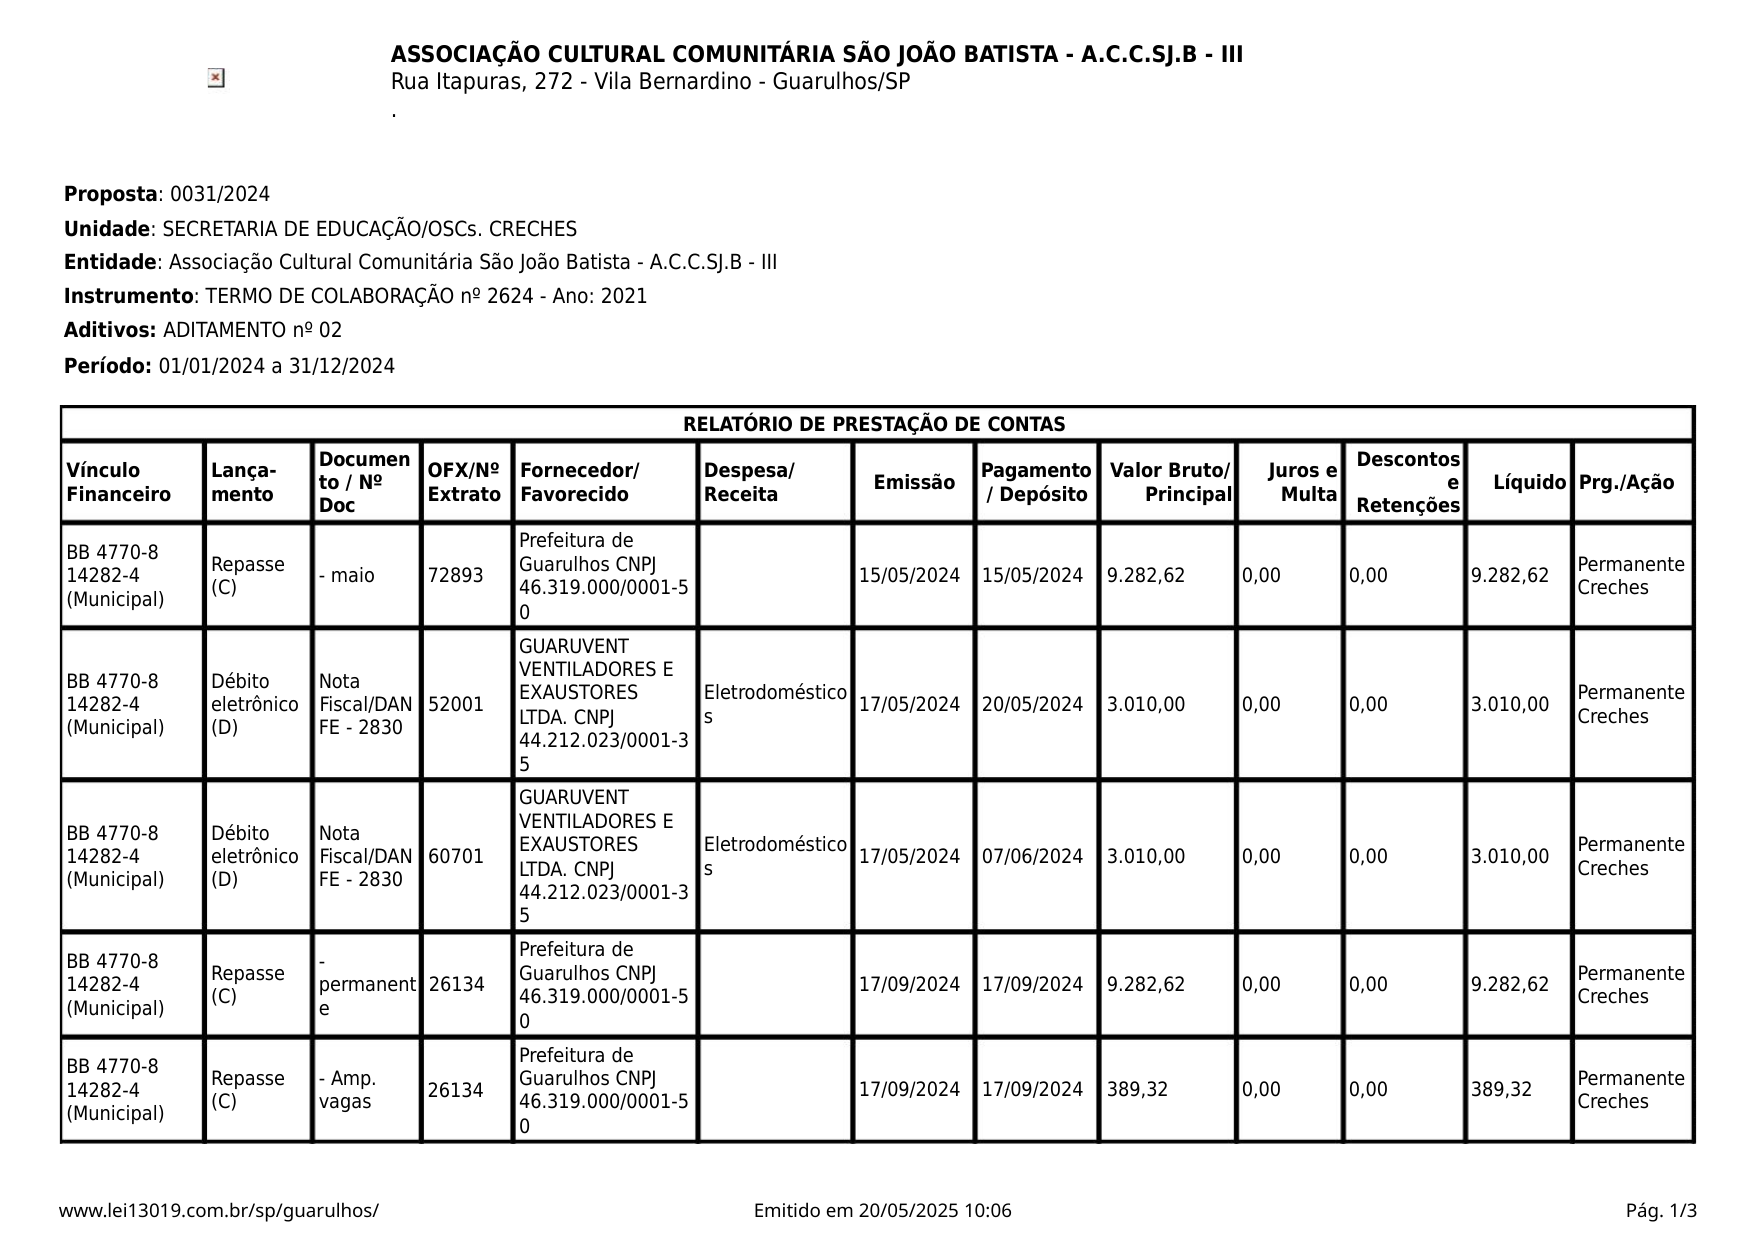

ASSOCIAÇÃO CULTURAL COMUNITÁRIA SÃO JOÃO BATISTA - A.C.C.SJ.B - III
Rua Itapuras, 272 - Vila Bernardino - Guarulhos/SP
.
Proposta: 0031/2024
Unidade: SECRETARIA DE EDUCAÇÃO/OSCs. CRECHES
Entidade: Associação Cultural Comunitária São João Batista - A.C.C.SJ.B - III
Instrumento: TERMO DE COLABORAÇÃO nº 2624 - Ano: 2021
Aditivos: ADITAMENTO nº 02
Período: 01/01/2024 a 31/12/2024
RELATÓRIO DE PRESTAÇÃO DE CONTAS
Documen
to / Nº
Doc
Descontos
e
Retenções
Vínculo
Financeiro
Lança-
mento
OFX/Nº Fornecedor/
Extrato Favorecido
Despesa/
Receita
Pagamento Valor Bruto/
/ Depósito Principal
Juros e
Multa
Emissão
Líquido Prg./Ação
Prefeitura de
Guarulhos CNPJ
46.319.000/0001-5
0
BB 4770-8
14282-4
(Municipal)
Repasse
(C)
Permanente
Creches
- maio
72893
15/05/2024 15/05/2024 9.282,62
17/05/2024 20/05/2024 3.010,00
0,00
0,00
0,00
9.282,62
GUARUVENT
VENTILADORES E
EXAUSTORES
LTDA. CNPJ
44.212.023/0001-3
5
BB 4770-8
14282-4
(Municipal)
Débito
Nota
Eletrodoméstico
s
Permanente
Creches
eletrônico Fiscal/DAN 52001
(D)
0,00
0,00
3.010,00
3.010,00
FE - 2830
GUARUVENT
VENTILADORES E
EXAUSTORES
LTDA. CNPJ
44.212.023/0001-3
5
BB 4770-8
14282-4
(Municipal)
Débito
Nota
Eletrodoméstico
s
Permanente
Creches
eletrônico Fiscal/DAN 60701
(D)
17/05/2024 07/06/2024 3.010,00
0,00
FE - 2830
Prefeitura de
Guarulhos CNPJ
46.319.000/0001-5
0
BB 4770-8
14282-4
(Municipal)
-
Repasse
(C)
Permanente
Creches
permanent 26134
e
17/09/2024 17/09/2024 9.282,62
17/09/2024 17/09/2024 389,32
0,00
0,00
0,00
0,00
9.282,62
389,32
Prefeitura de
Guarulhos CNPJ
46.319.000/0001-5
0
BB 4770-8
14282-4
(Municipal)
Repasse
(C)
- Amp.
vagas
Permanente
Creches
26134
www.lei13019.com.br/sp/guarulhos/
Emitido em 20/05/2025 10:06
Pág. 1/3